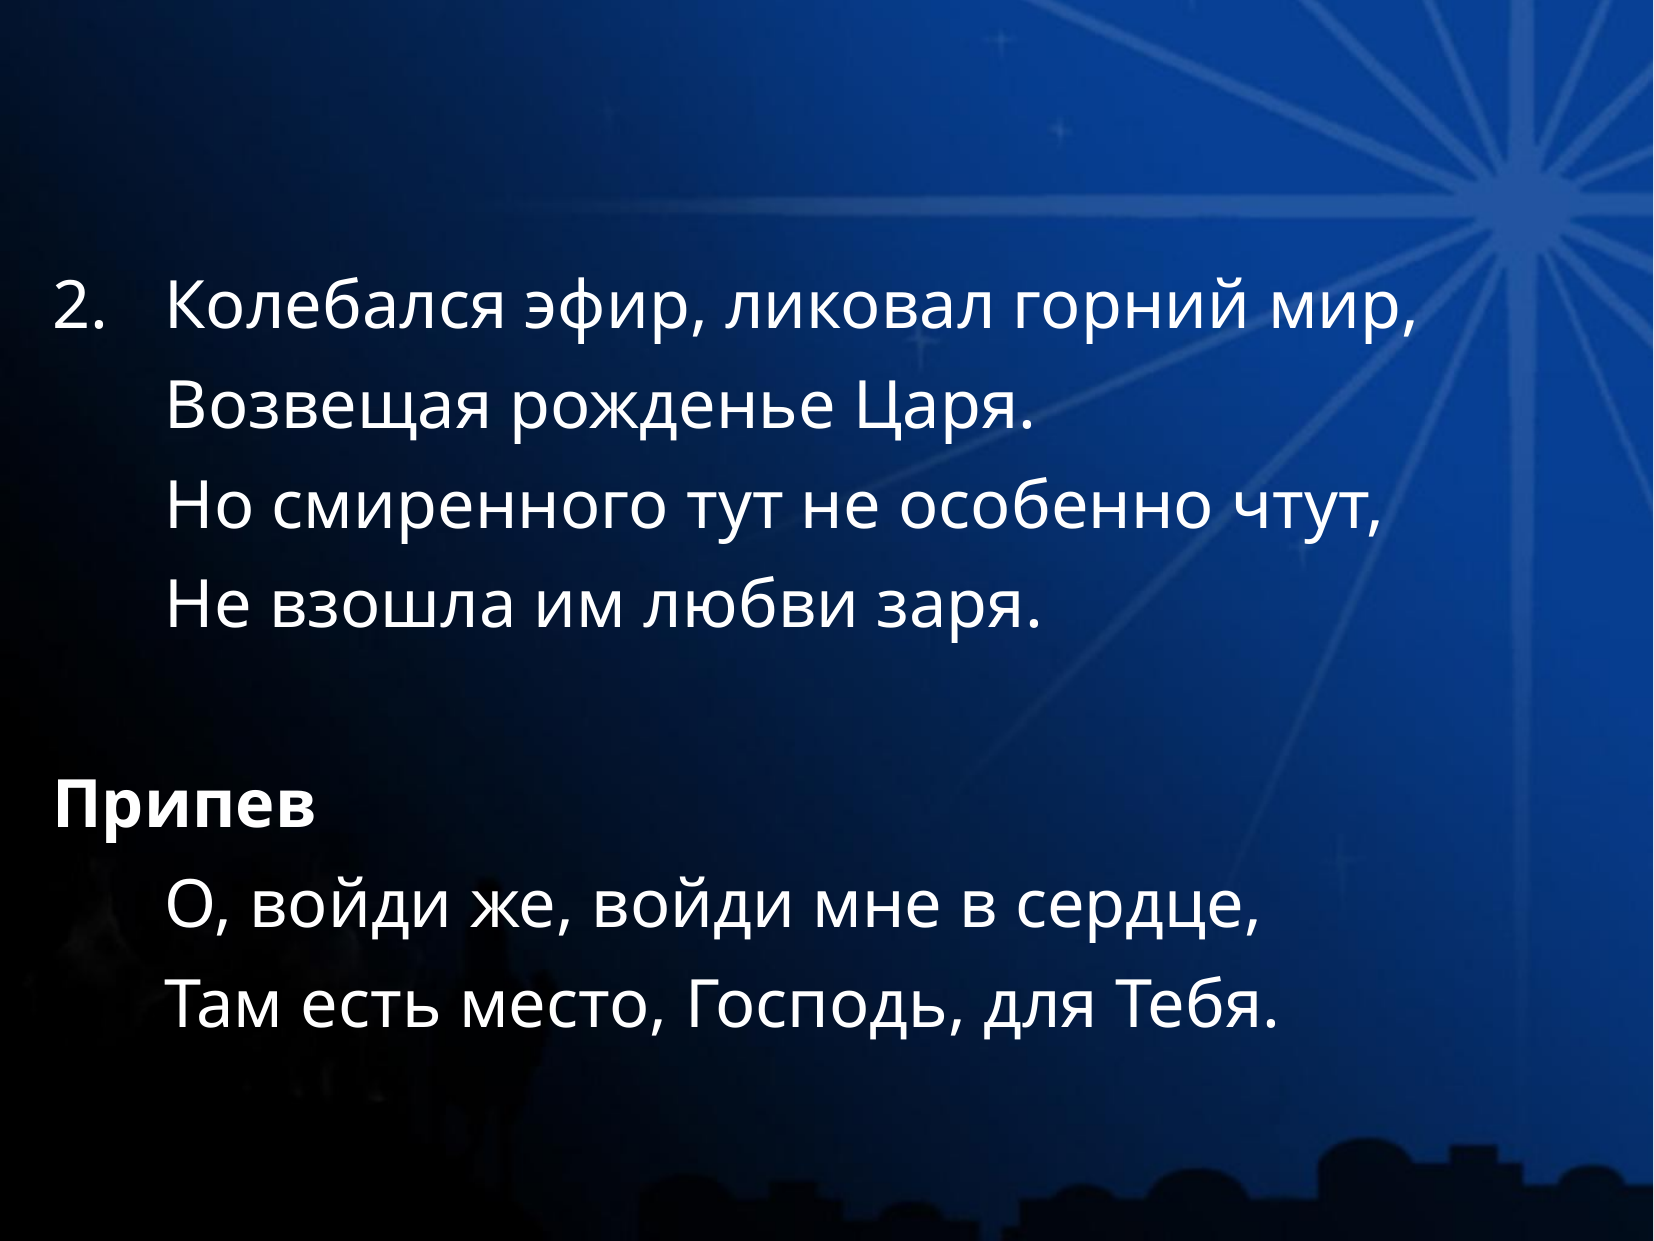

2.	Колебался эфир, ликовал горний мир,
	Возвещая рожденье Царя.
	Но смиренного тут не особенно чтут,
	Не взошла им любви заря.
Припев
	О, войди же, войди мне в сердце,
	Там есть место, Господь, для Тебя.